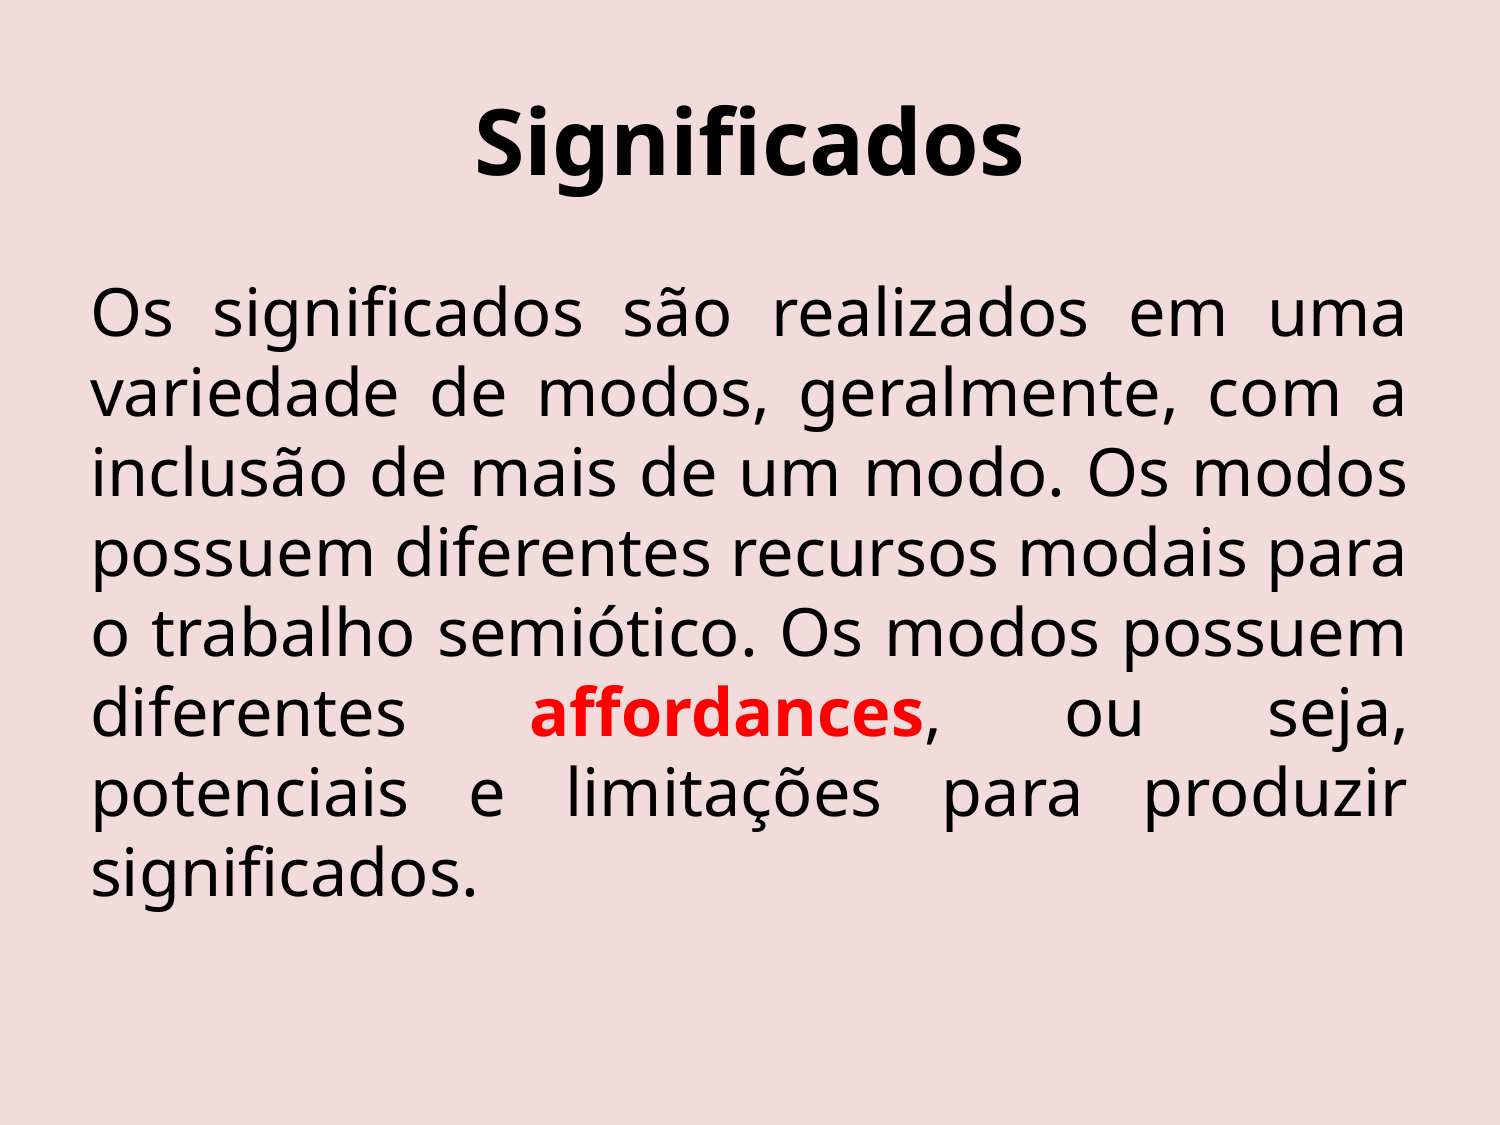

# Significados
Os significados são realizados em uma variedade de modos, geralmente, com a inclusão de mais de um modo. Os modos possuem diferentes recursos modais para o trabalho semiótico. Os modos possuem diferentes affordances, ou seja, potenciais e limitações para produzir significados.